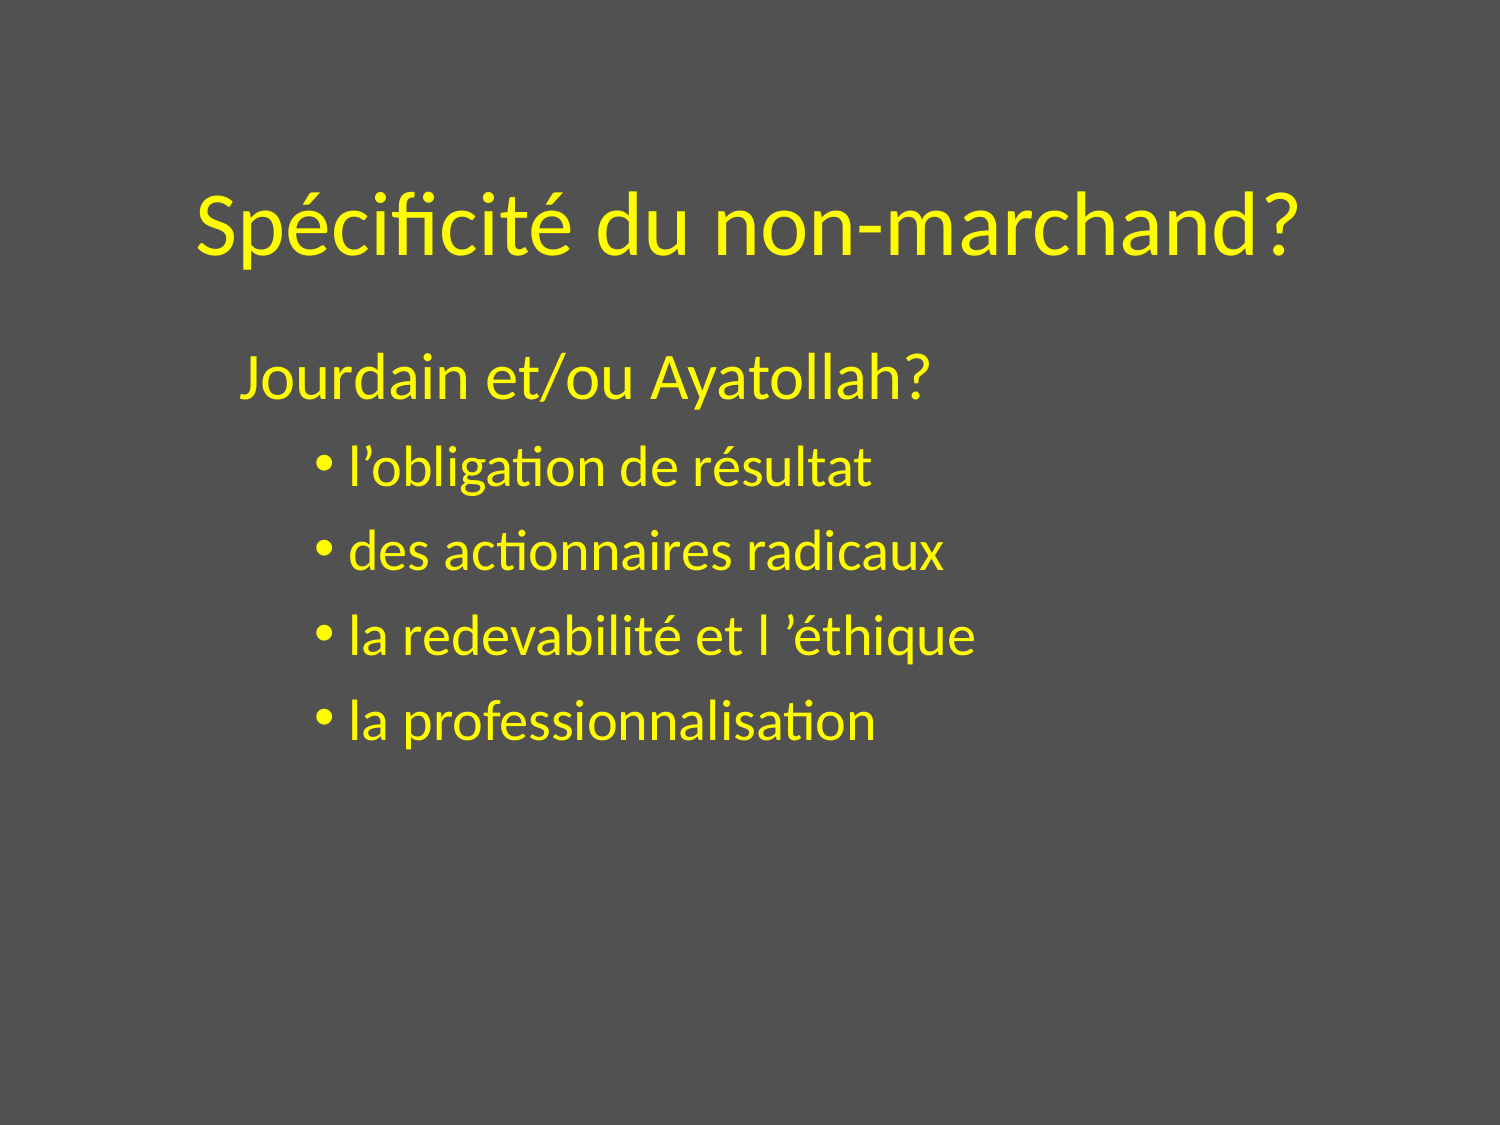

# Spécificité du non-marchand?
Jourdain et/ou Ayatollah?
 l’obligation de résultat
 des actionnaires radicaux
 la redevabilité et l ’éthique
 la professionnalisation